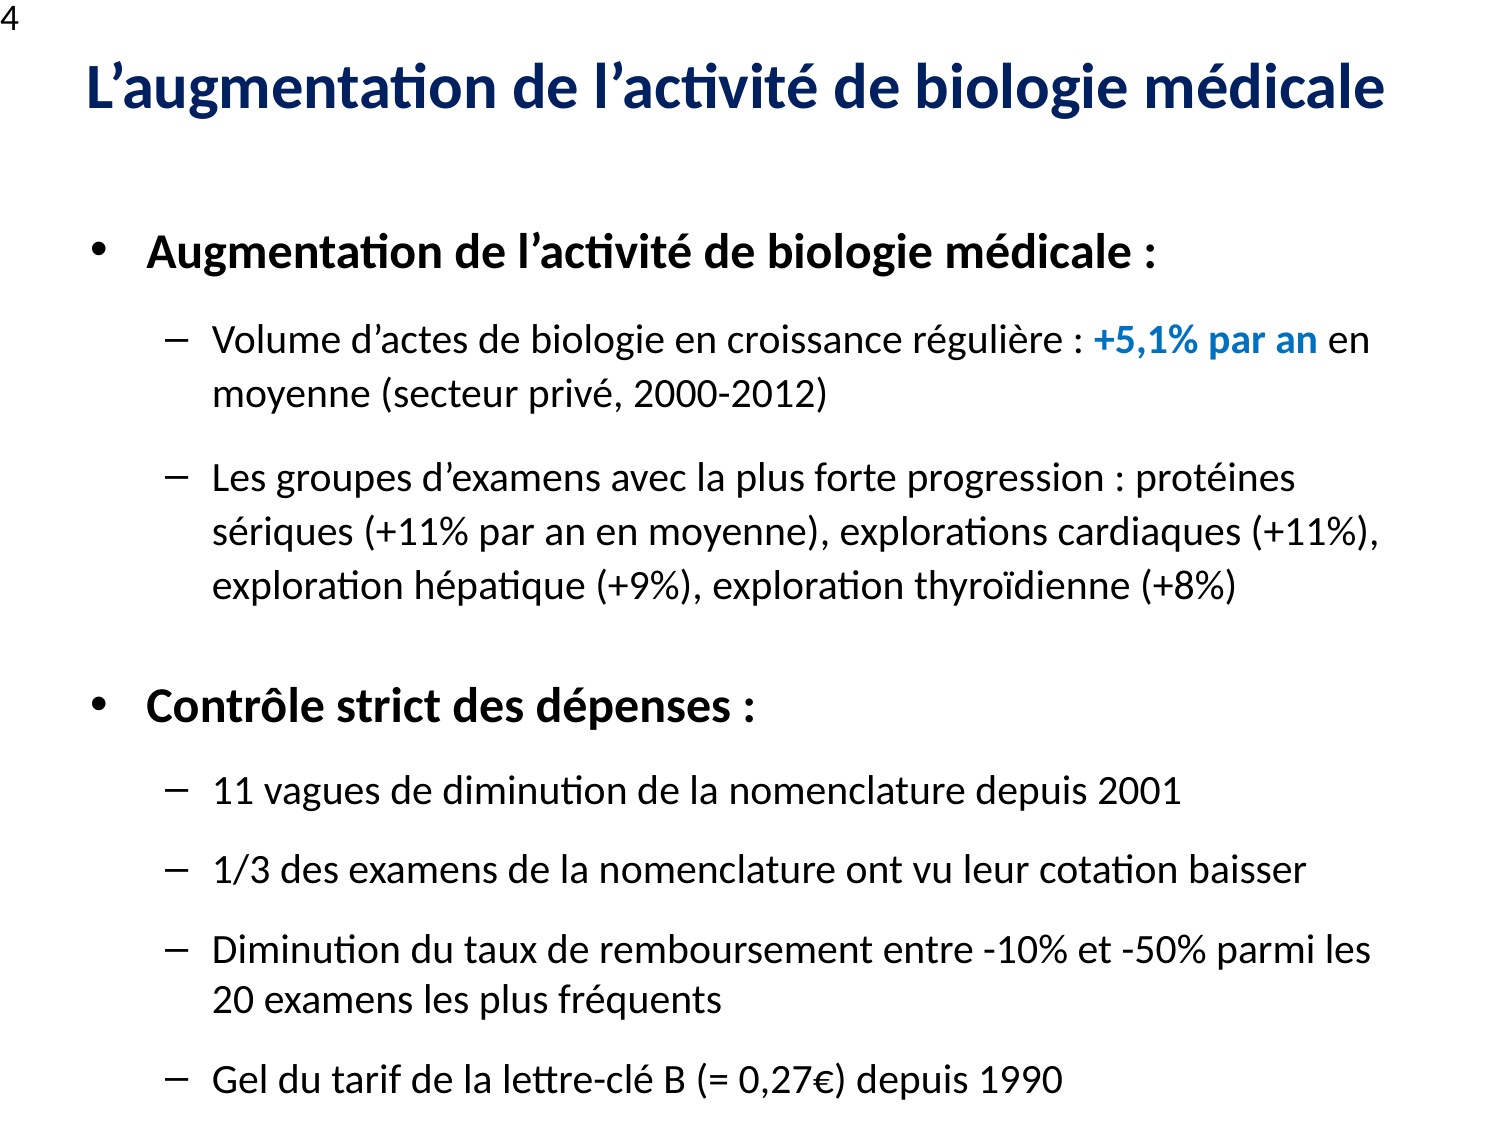

# L’augmentation de l’activité de biologie médicale
Augmentation de l’activité de biologie médicale :
Volume d’actes de biologie en croissance régulière : +5,1% par an en moyenne (secteur privé, 2000-2012)
Les groupes d’examens avec la plus forte progression : protéines sériques (+11% par an en moyenne), explorations cardiaques (+11%), exploration hépatique (+9%), exploration thyroïdienne (+8%)
Contrôle strict des dépenses :
11 vagues de diminution de la nomenclature depuis 2001
1/3 des examens de la nomenclature ont vu leur cotation baisser
Diminution du taux de remboursement entre -10% et -50% parmi les 20 examens les plus fréquents
Gel du tarif de la lettre-clé B (= 0,27€) depuis 1990